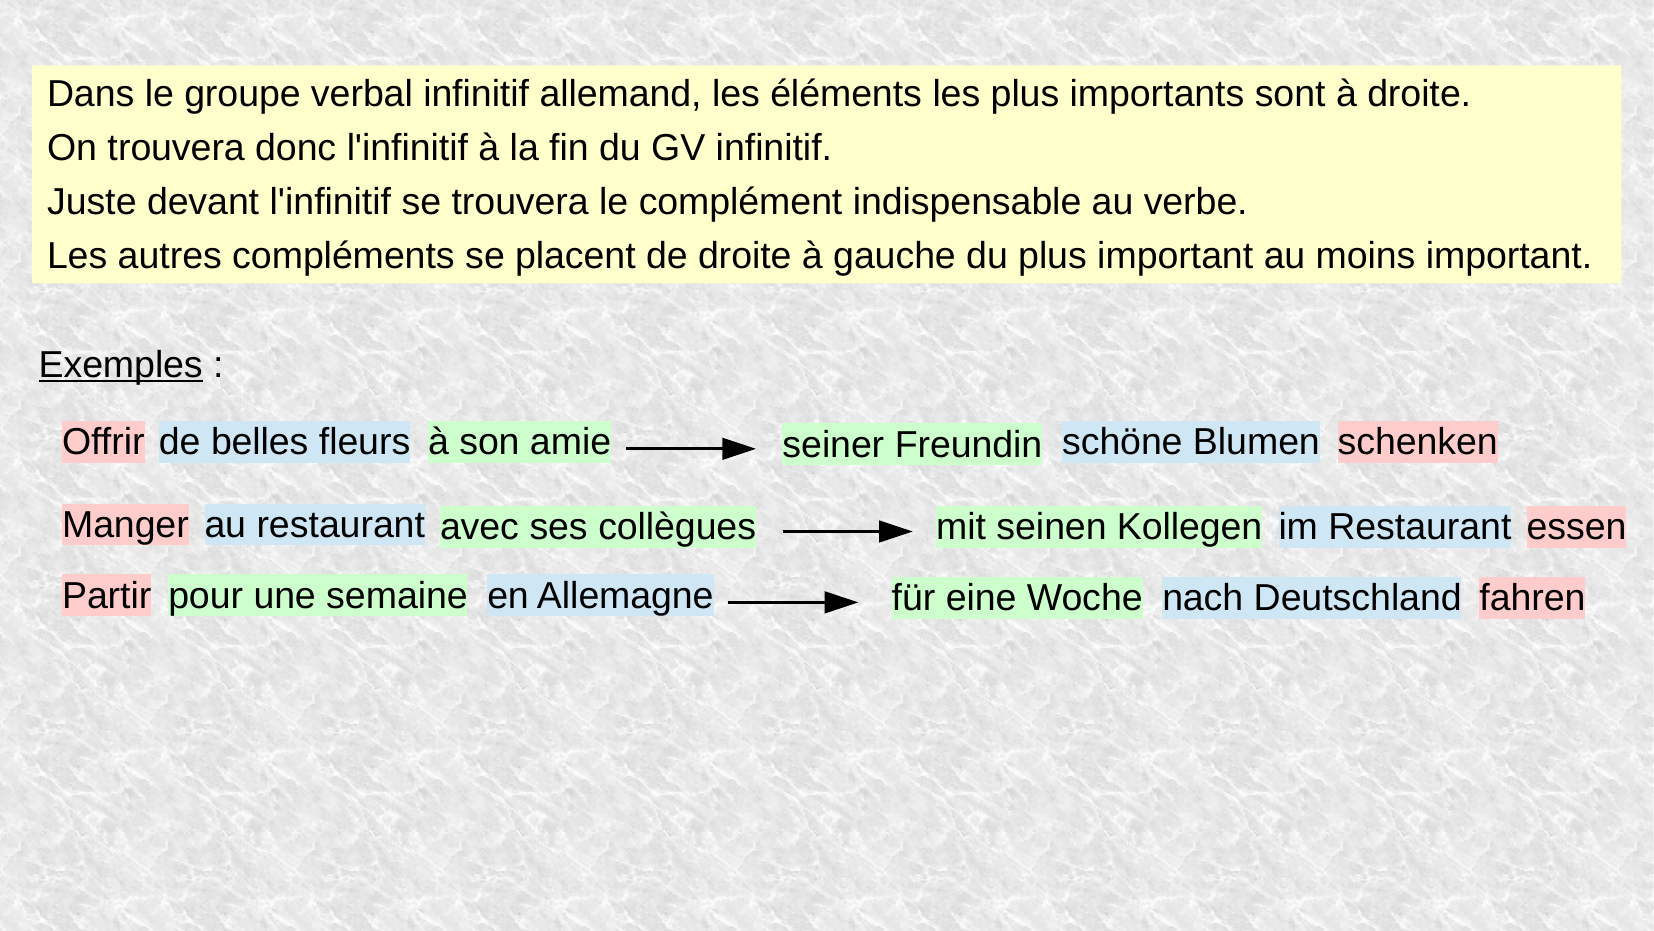

Dans le groupe verbal infinitif allemand, les éléments les plus importants sont à droite.
On trouvera donc l'infinitif à la fin du GV infinitif.
Juste devant l'infinitif se trouvera le complément indispensable au verbe.
Les autres compléments se placent de droite à gauche du plus important au moins important.
Exemples :
Offrir
de belles fleurs
à son amie
schöne Blumen
schenken
seiner Freundin
Manger
au restaurant
avec ses collègues
mit seinen Kollegen
im Restaurant
essen
Partir
pour une semaine
en Allemagne
für eine Woche
nach Deutschland
fahren